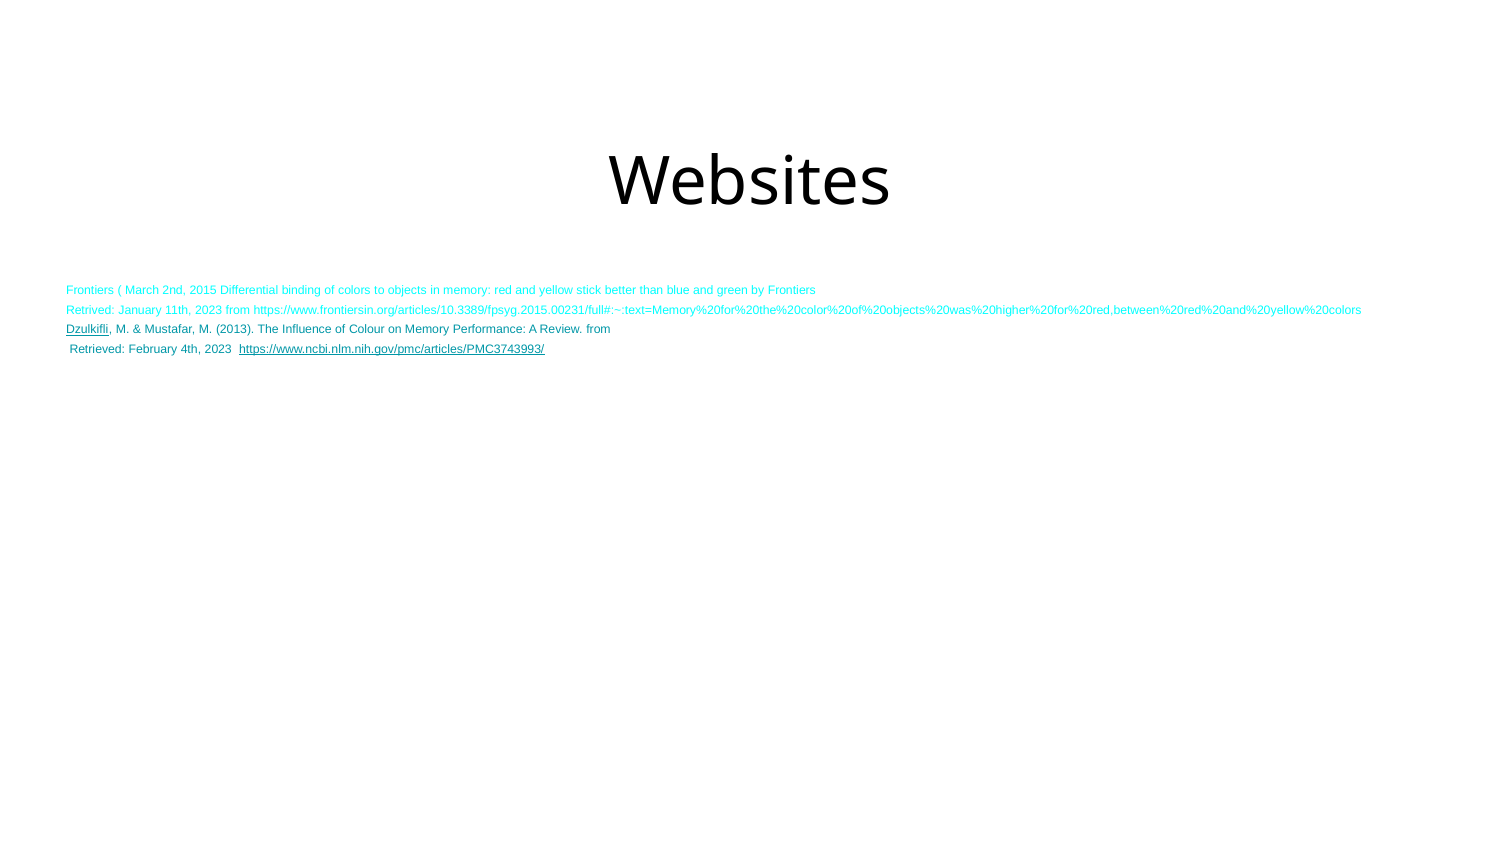

# Websites
Frontiers ( March 2nd, 2015 Differential binding of colors to objects in memory: red and yellow stick better than blue and green by Frontiers
Retrived: January 11th, 2023 from https://www.frontiersin.org/articles/10.3389/fpsyg.2015.00231/full#:~:text=Memory%20for%20the%20color%20of%20objects%20was%20higher%20for%20red,between%20red%20and%20yellow%20colors
Dzulkifli, M. & Mustafar, M. (2013). The Influence of Colour on Memory Performance: A Review. from
 Retrieved: February 4th, 2023 https://www.ncbi.nlm.nih.gov/pmc/articles/PMC3743993/